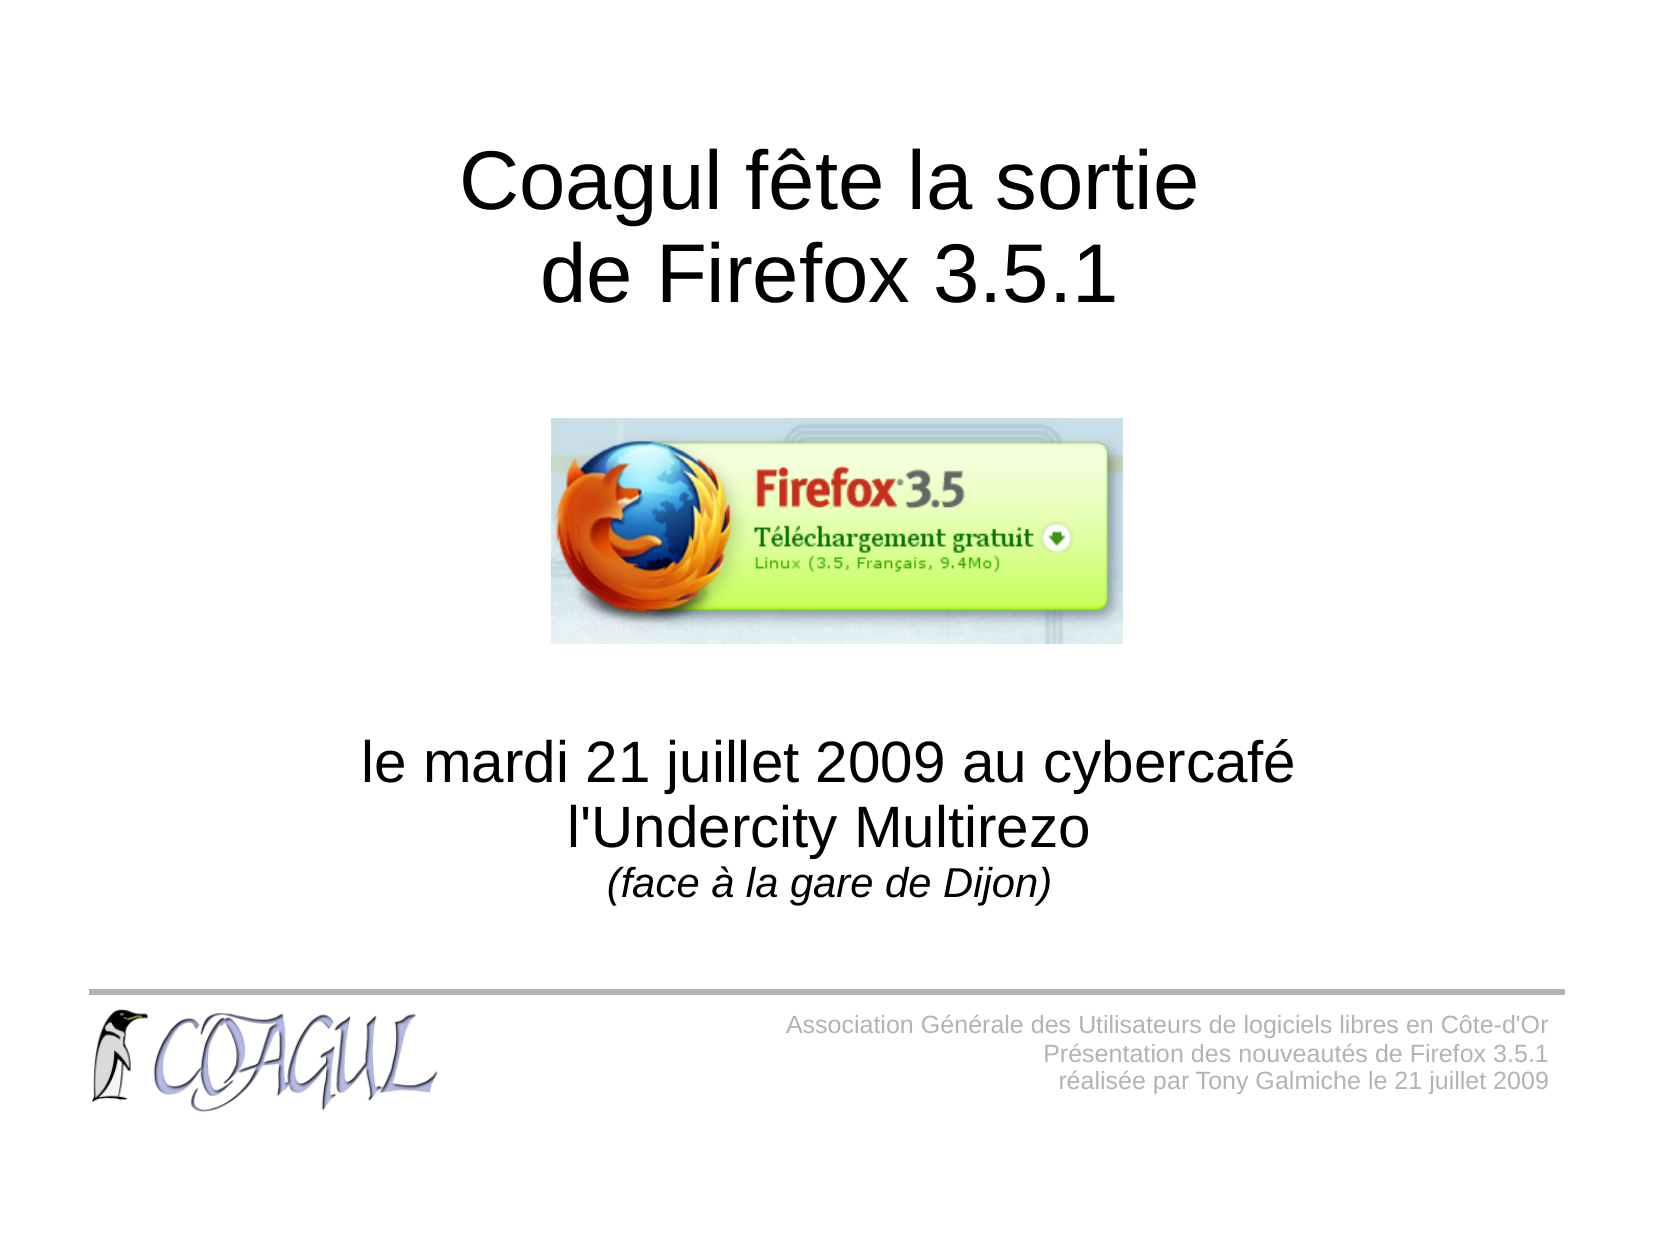

# Coagul fête la sortie de Firefox 3.5.1
le mardi 21 juillet 2009 au cybercafé
l'Undercity Multirezo
(face à la gare de Dijon)